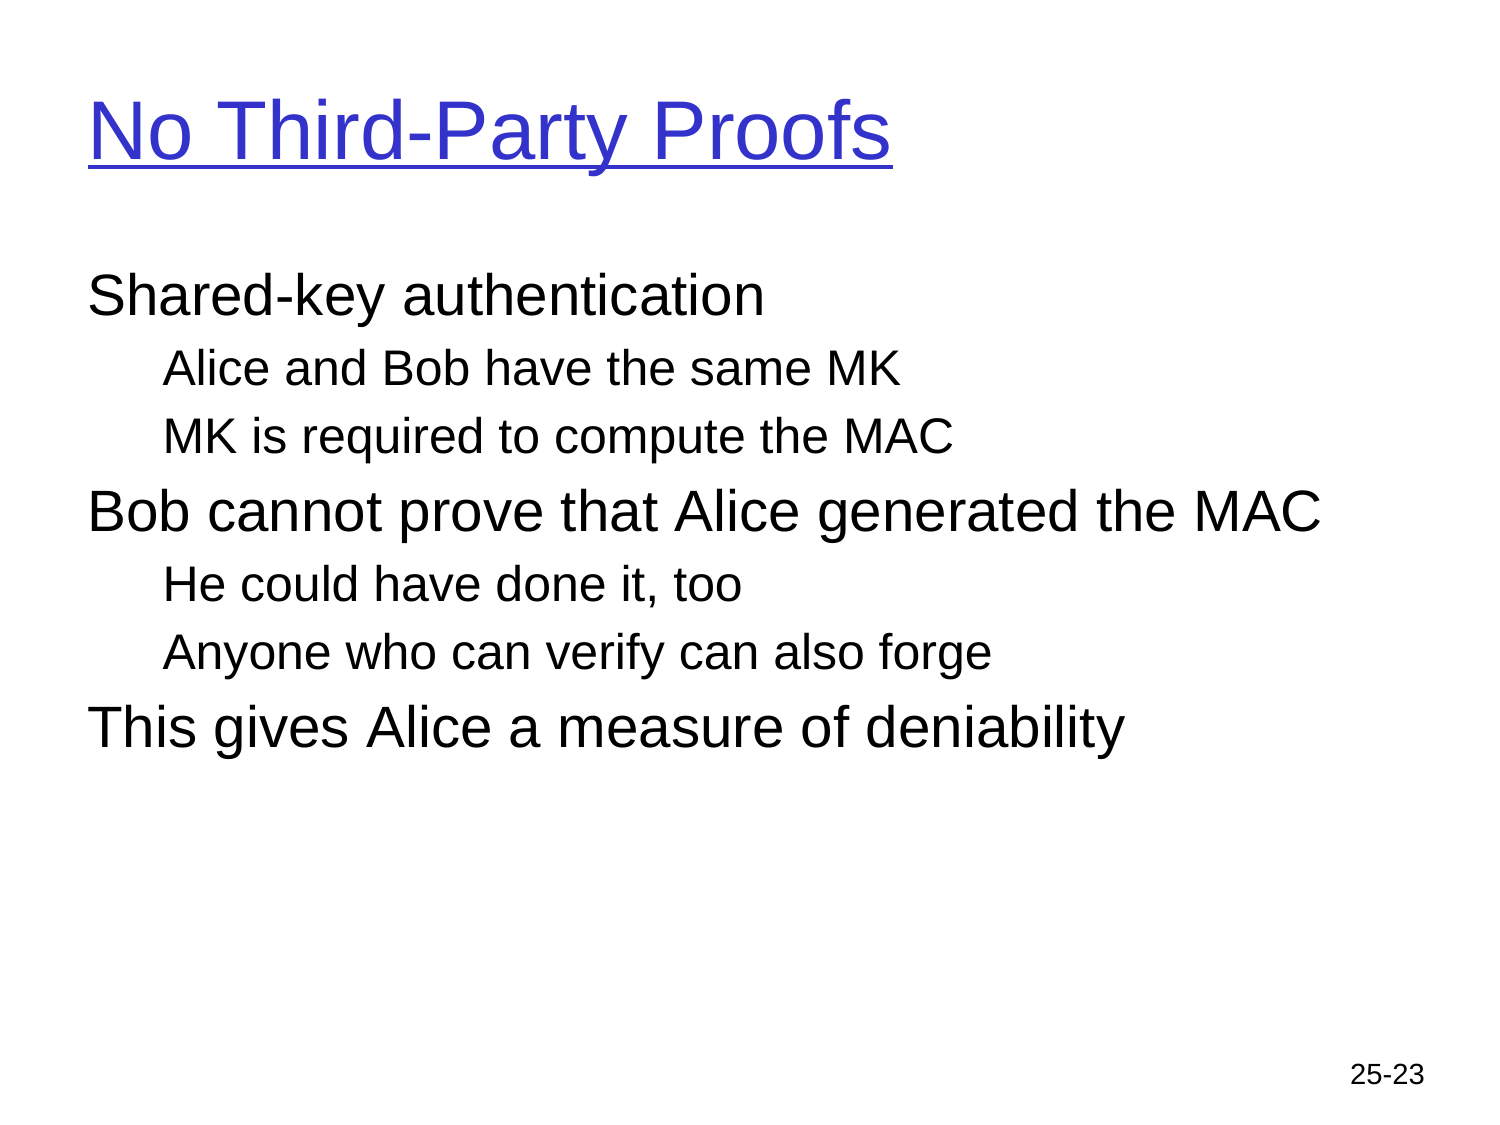

# No Third-Party Proofs
Shared-key authentication
Alice and Bob have the same MK
MK is required to compute the MAC
Bob cannot prove that Alice generated the MAC
He could have done it, too
Anyone who can verify can also forge
This gives Alice a measure of deniability
23